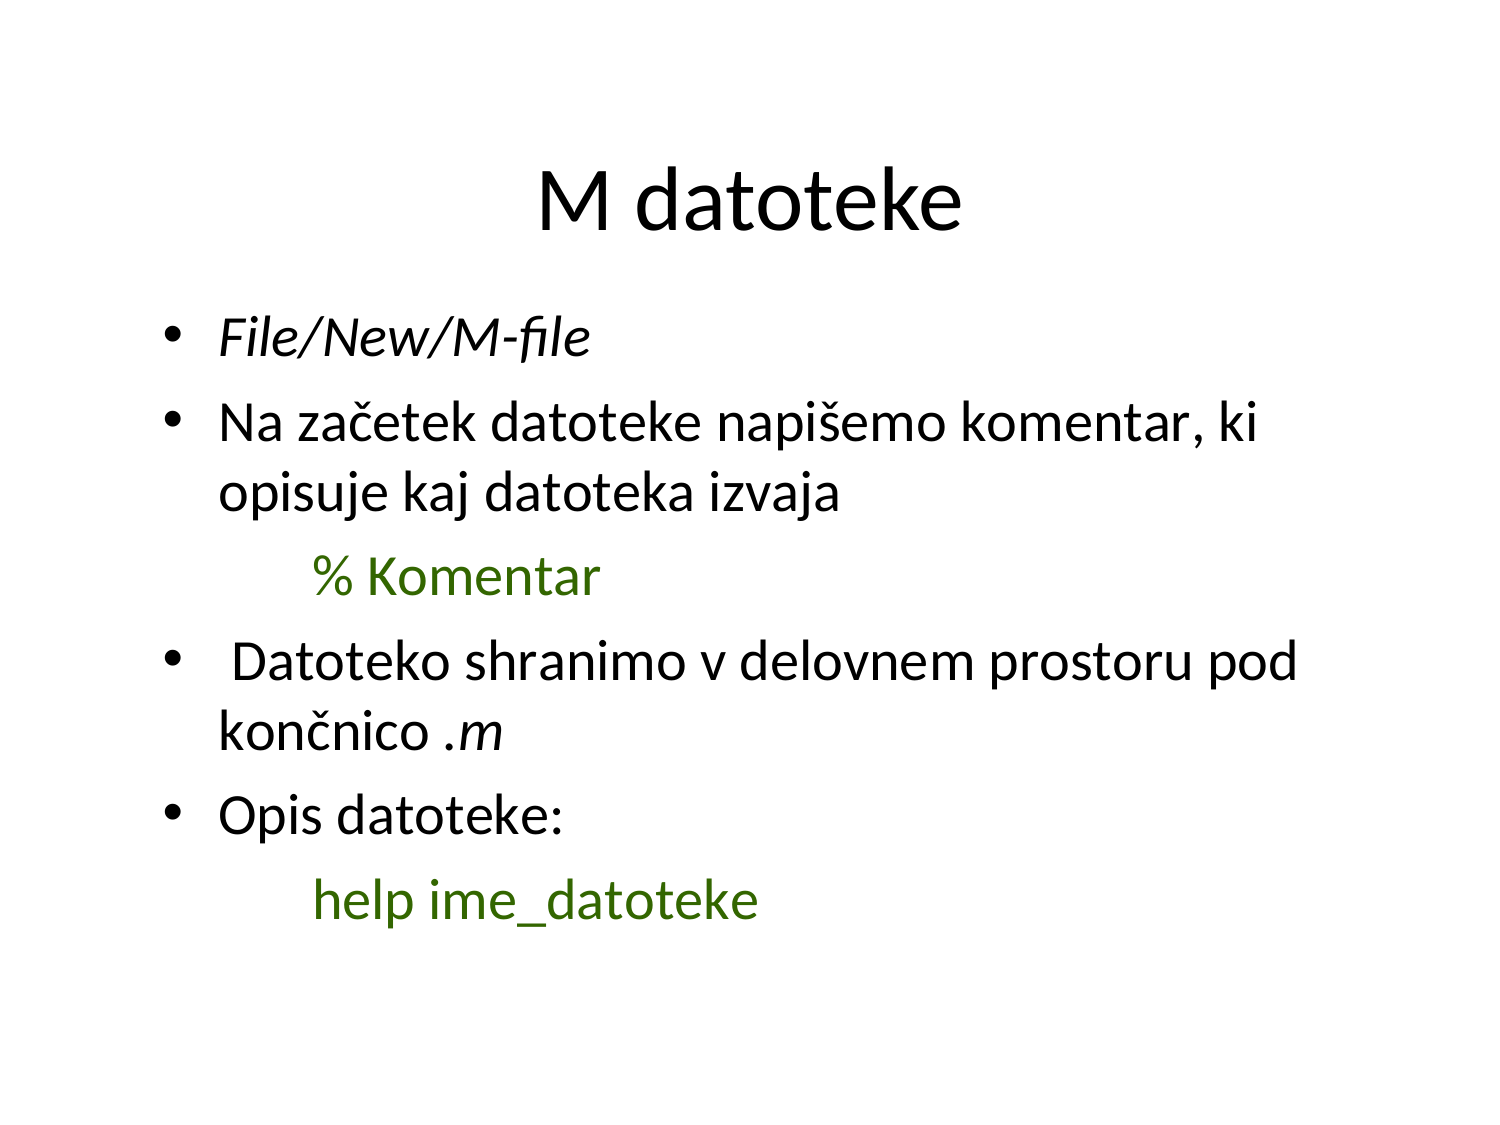

# M datoteke
File/New/M-file
Na začetek datoteke napišemo komentar, ki opisuje kaj datoteka izvaja
		% Komentar
 Datoteko shranimo v delovnem prostoru pod končnico .m
Opis datoteke:
		help ime_datoteke